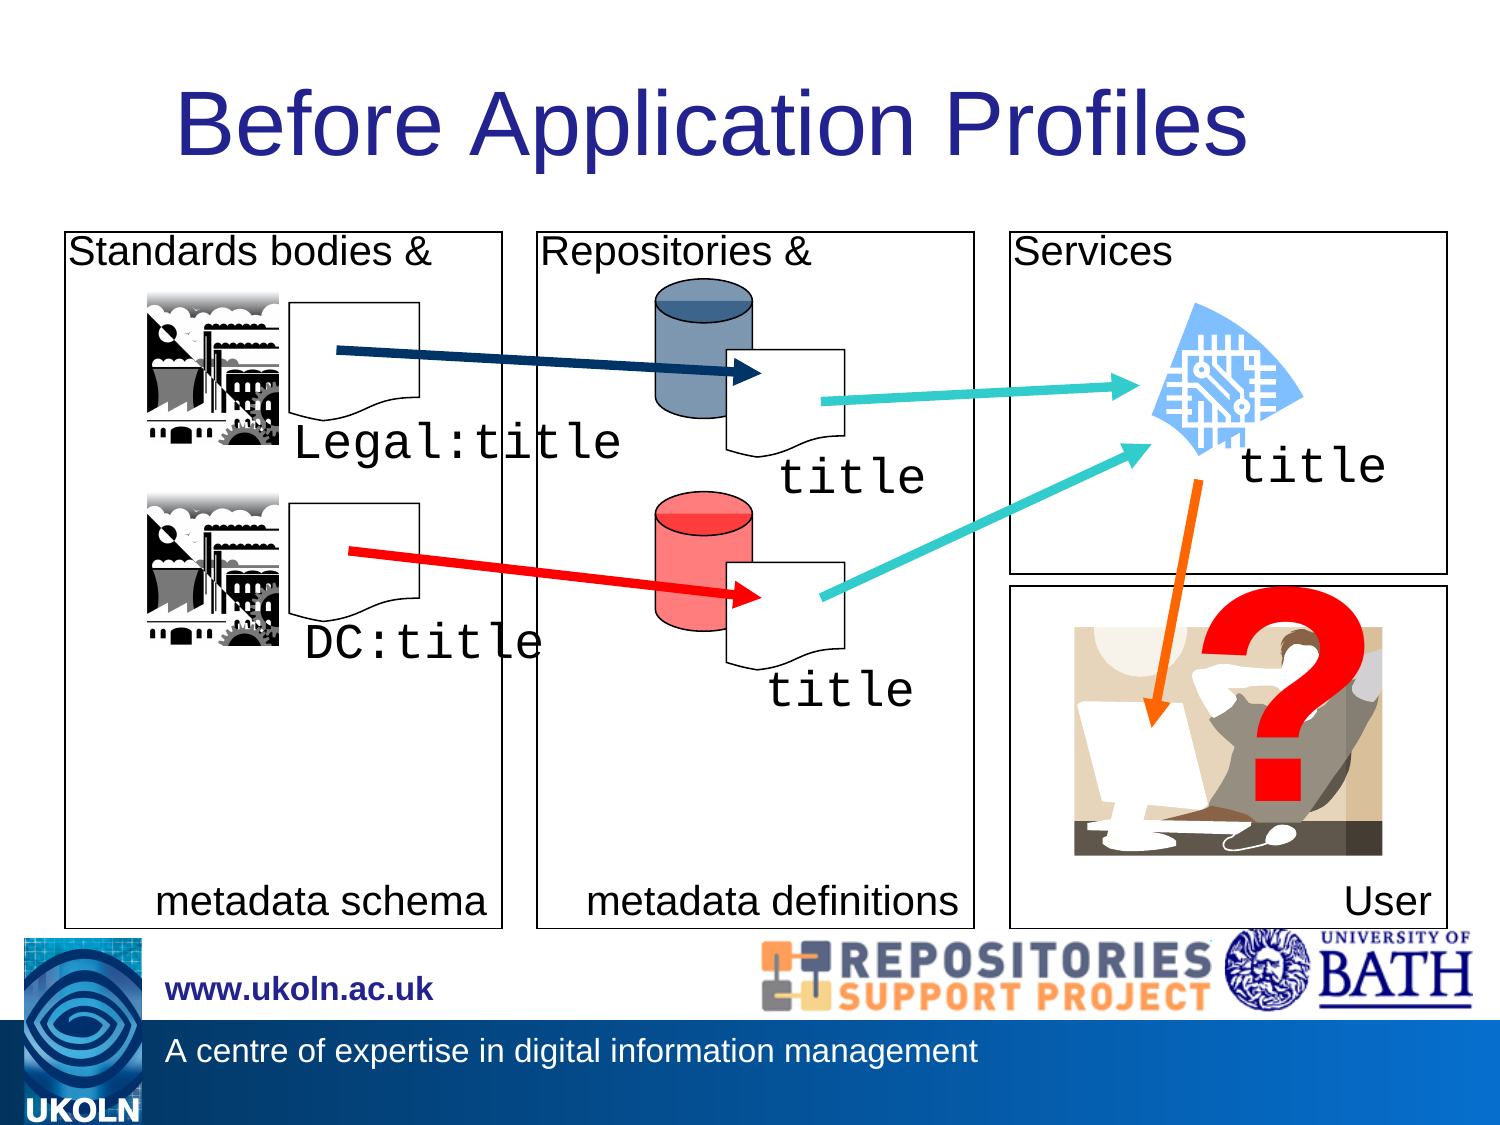

# Before Application Profiles
Standards bodies &
Repositories &
Services
Legal:title
title
title
?
DC:title
title
metadata schema
metadata definitions
User